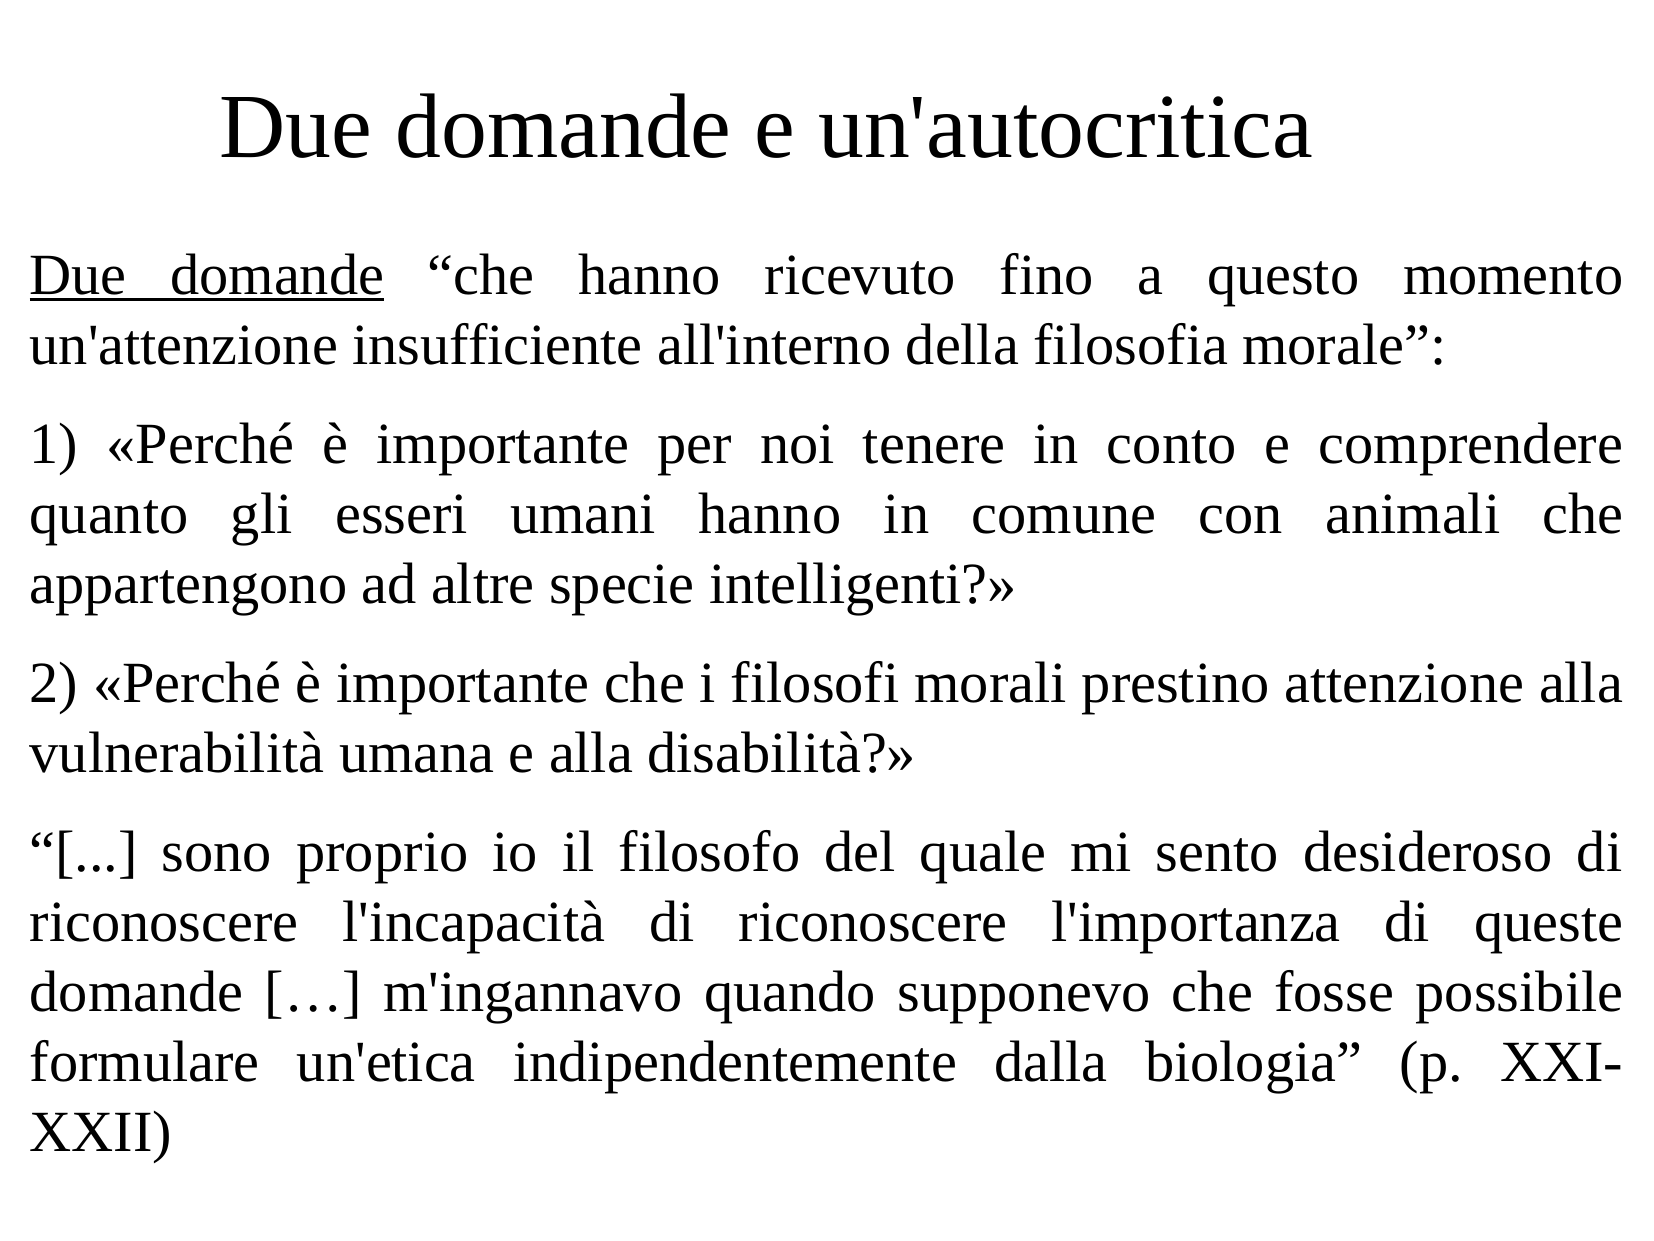

# Due domande e un'autocritica
Due domande “che hanno ricevuto fino a questo momento un'attenzione insufficiente all'interno della filosofia morale”:
1) «Perché è importante per noi tenere in conto e comprendere quanto gli esseri umani hanno in comune con animali che appartengono ad altre specie intelligenti?»
2) «Perché è importante che i filosofi morali prestino attenzione alla vulnerabilità umana e alla disabilità?»
“[...] sono proprio io il filosofo del quale mi sento desideroso di riconoscere l'incapacità di riconoscere l'importanza di queste domande […] m'ingannavo quando supponevo che fosse possibile formulare un'etica indipendentemente dalla biologia” (p. XXI-XXII)